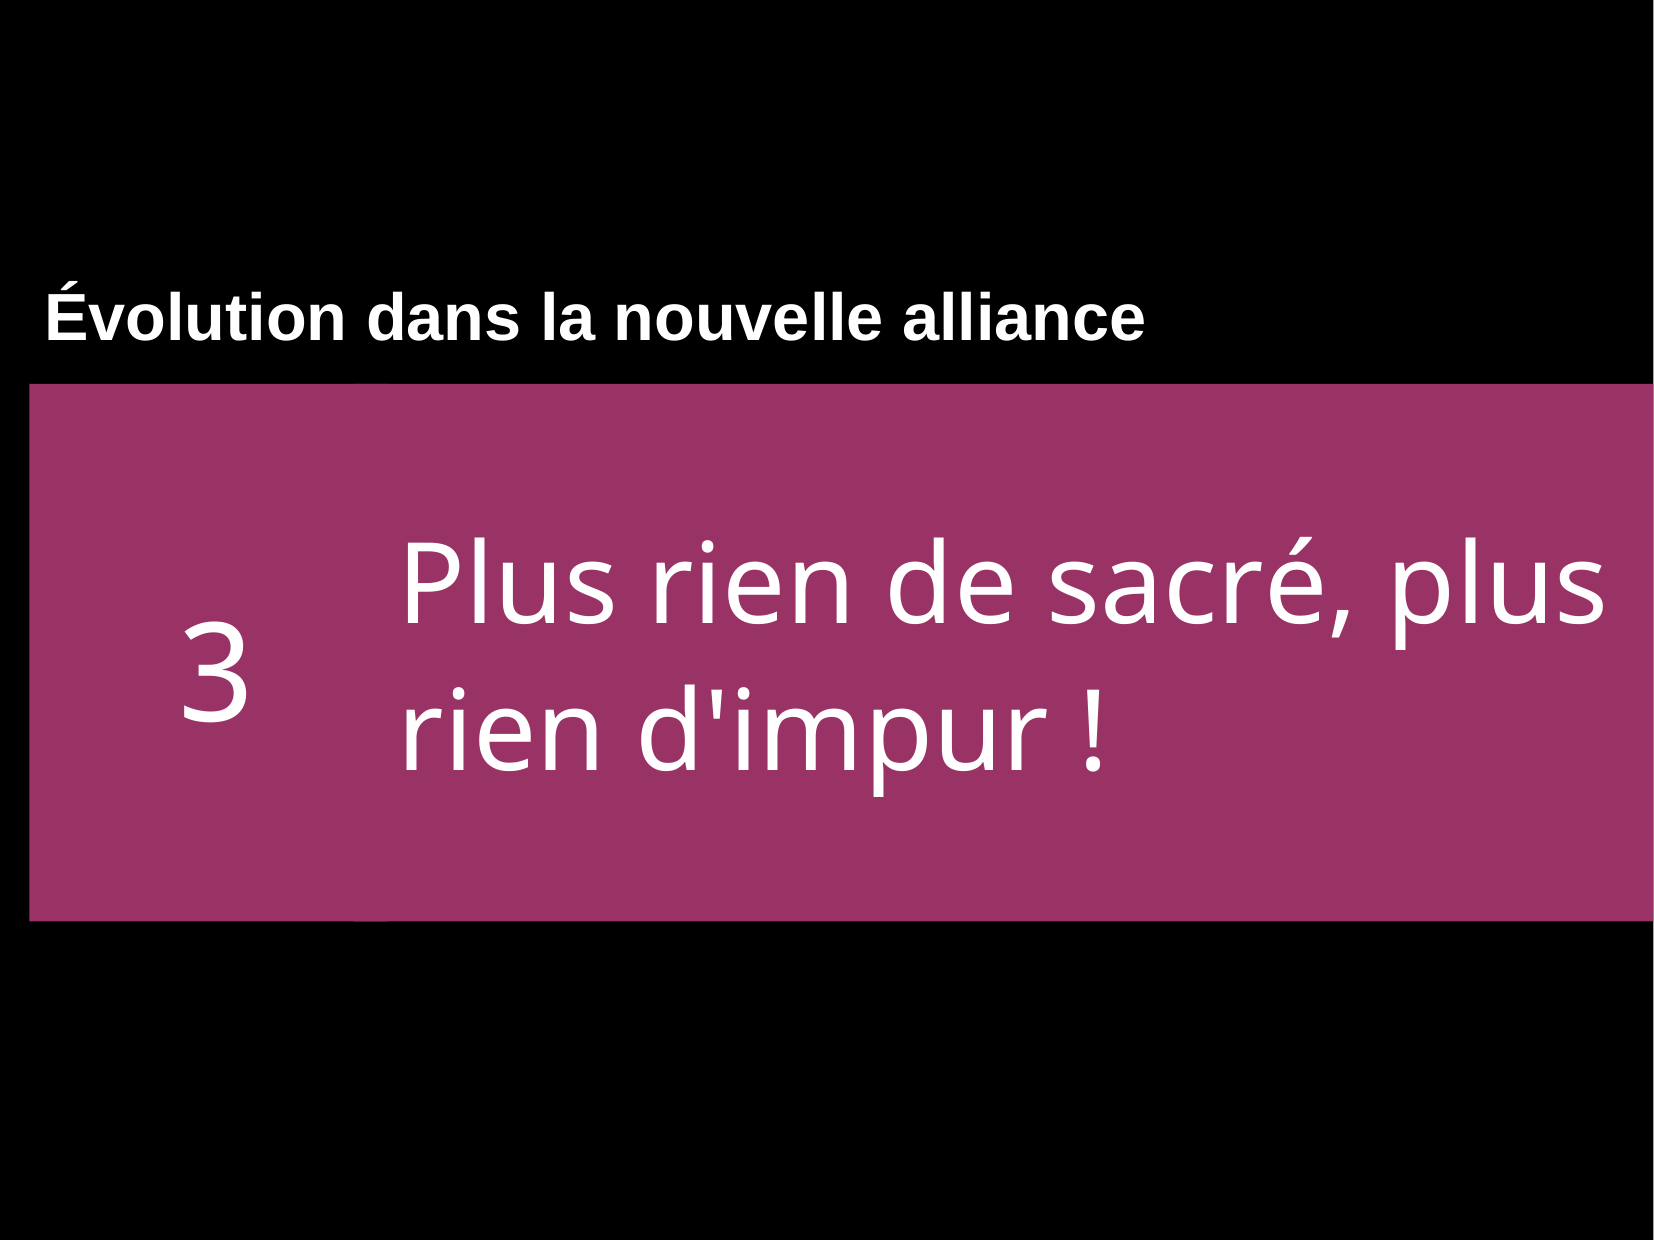

Évolution dans la nouvelle alliance
Plus rien de sacré, plus rien d'impur !
3